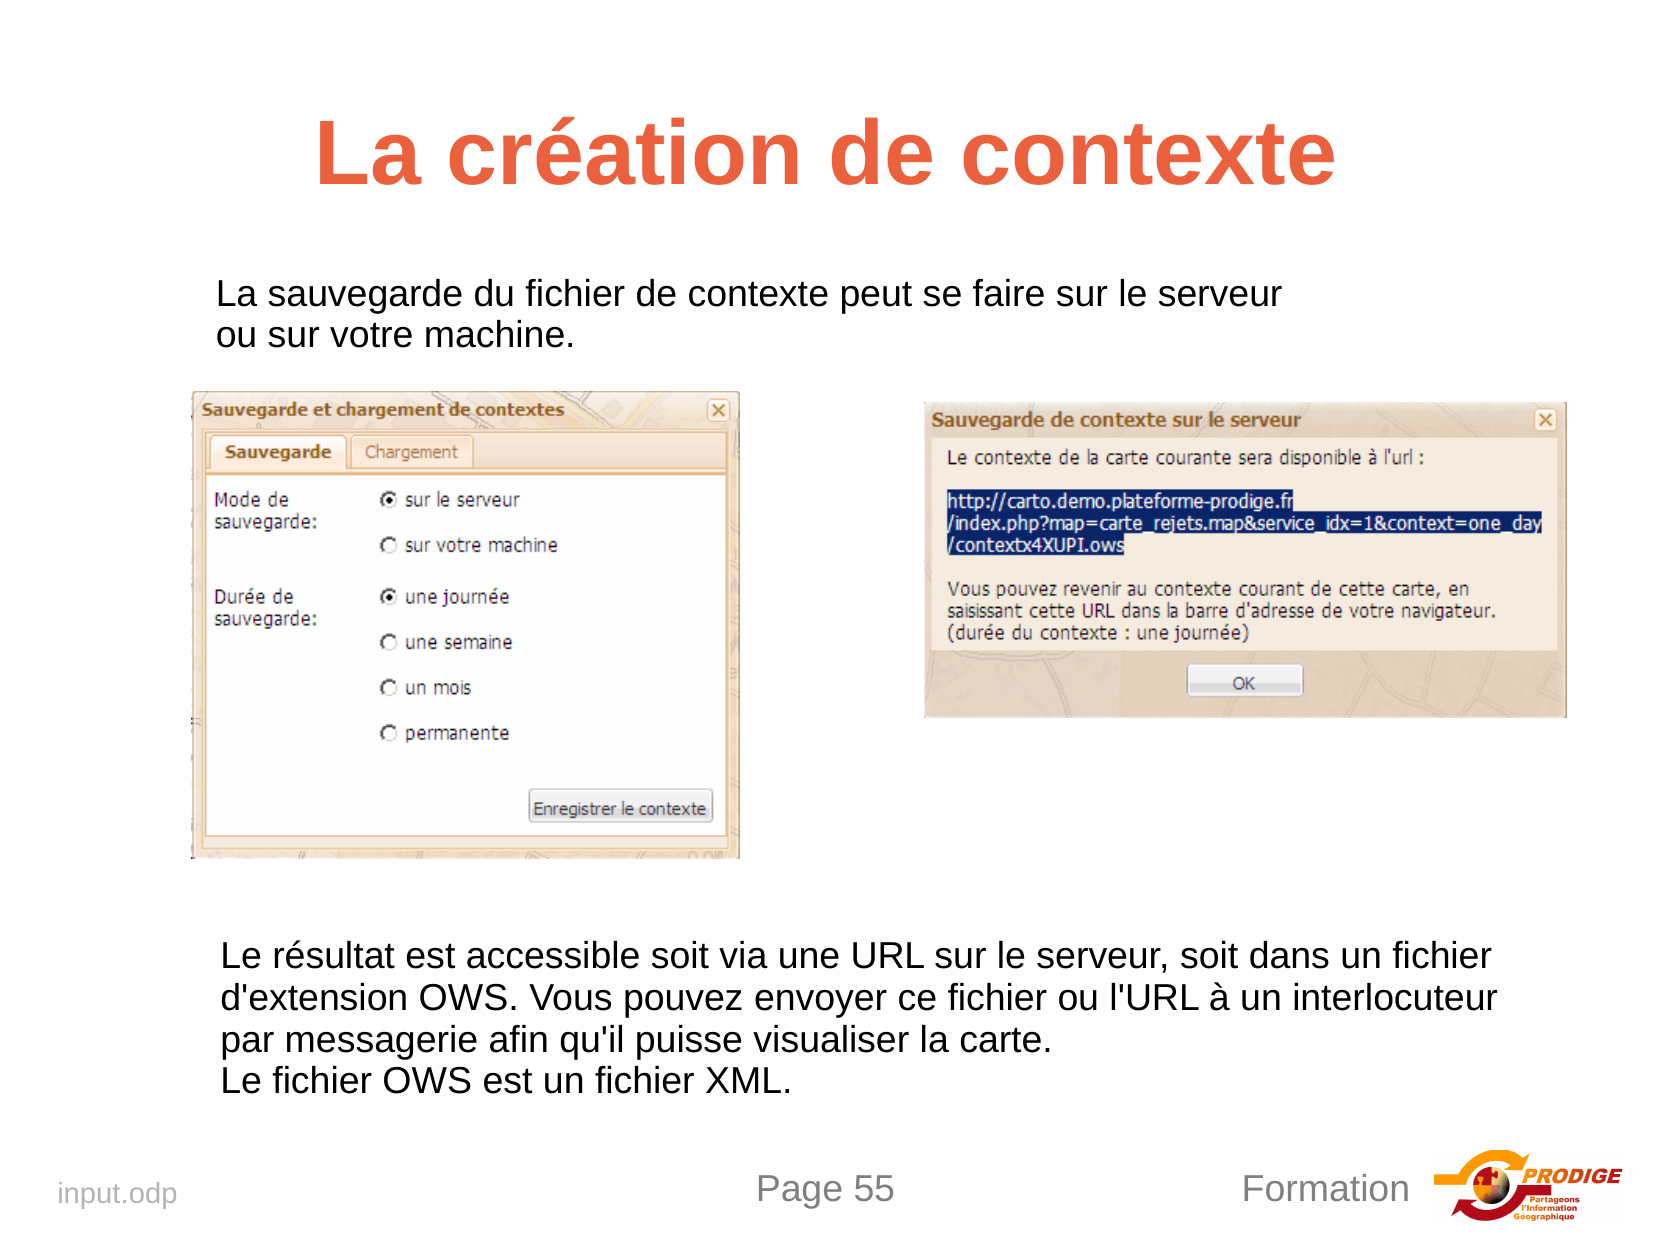

# La création de contexte
La sauvegarde du fichier de contexte peut se faire sur le serveur
ou sur votre machine.
Le résultat est accessible soit via une URL sur le serveur, soit dans un fichier
d'extension OWS. Vous pouvez envoyer ce fichier ou l'URL à un interlocuteur
par messagerie afin qu'il puisse visualiser la carte.
Le fichier OWS est un fichier XML.